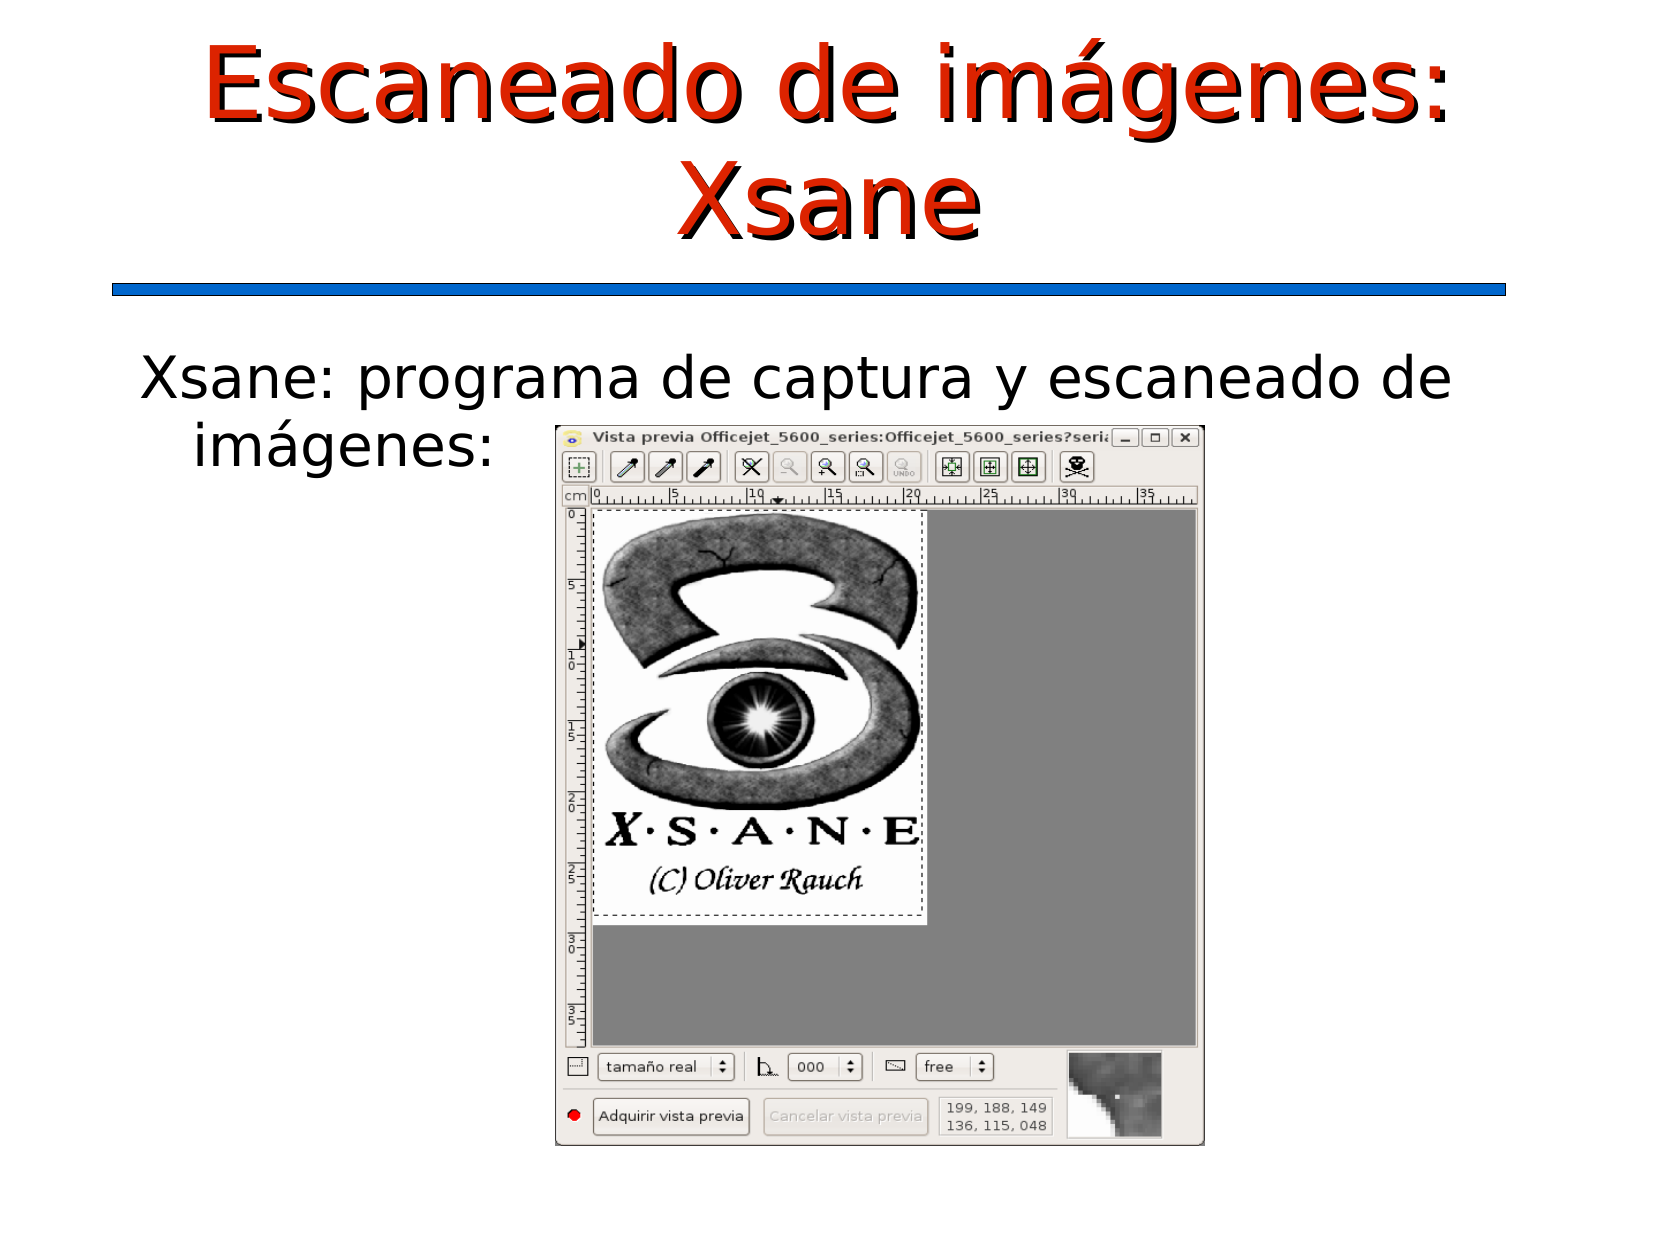

# Escaneado de imágenes: Xsane
Xsane: programa de captura y escaneado de imágenes: